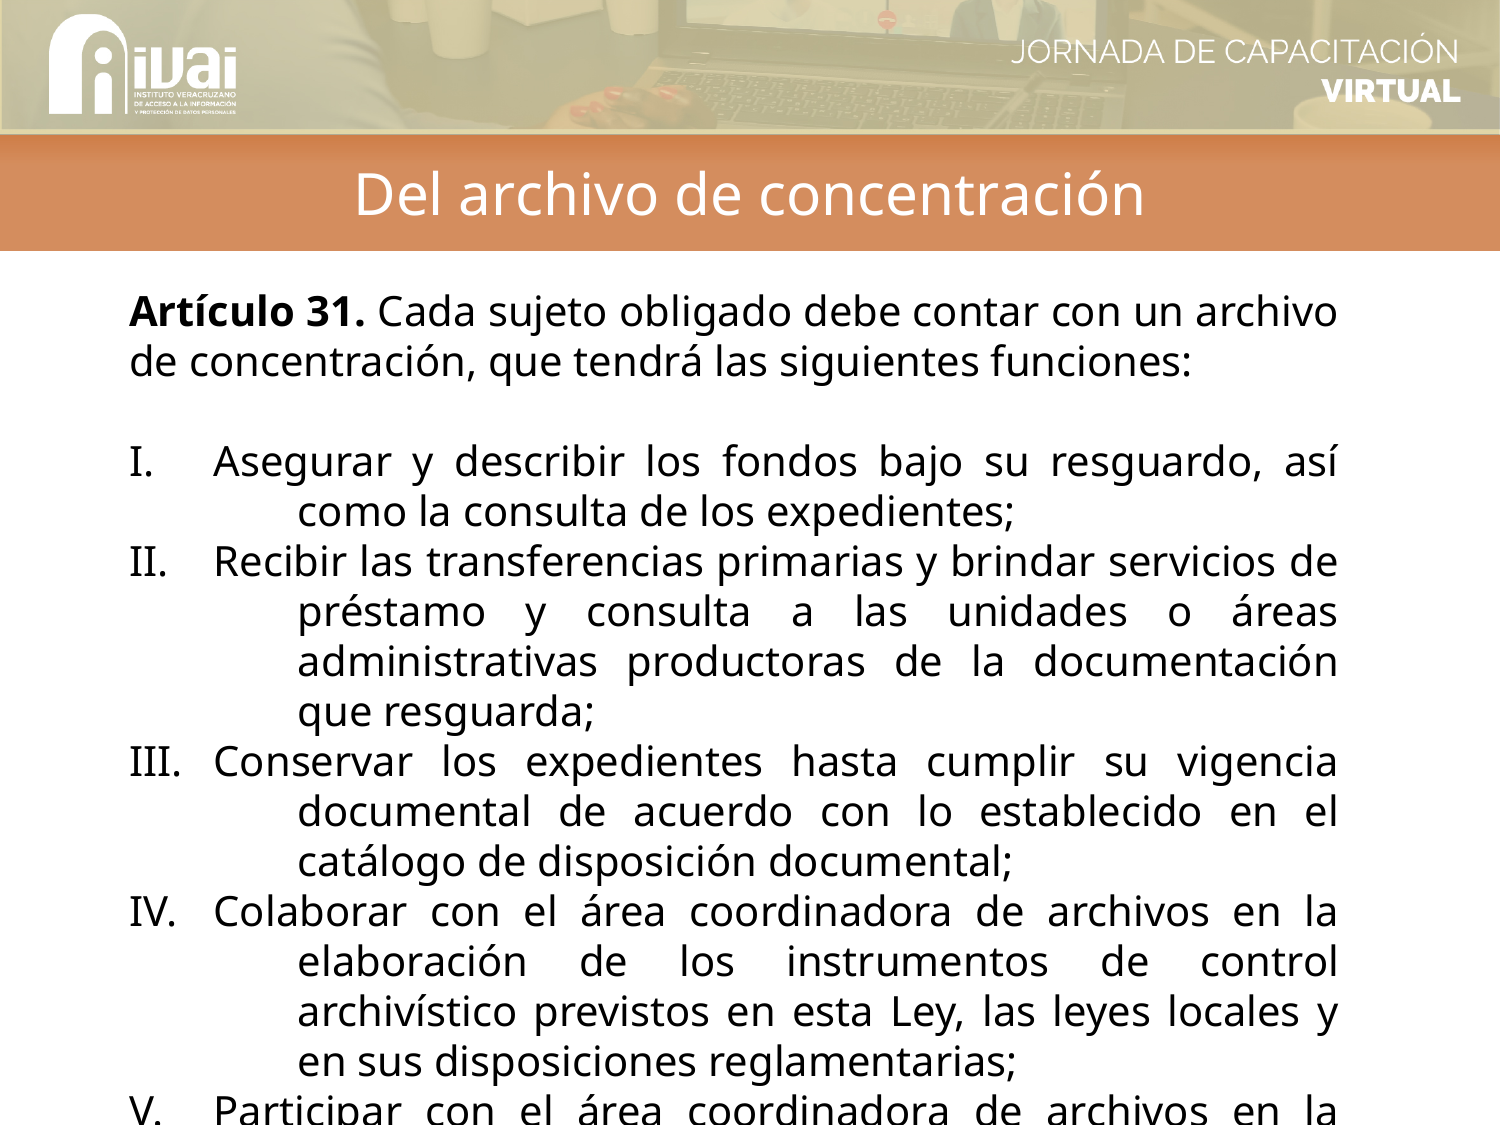

Del archivo de concentración
Artículo 31. Cada sujeto obligado debe contar con un archivo de concentración, que tendrá las siguientes funciones:
Asegurar y describir los fondos bajo su resguardo, así como la consulta de los expedientes;
Recibir las transferencias primarias y brindar servicios de préstamo y consulta a las unidades o áreas administrativas productoras de la documentación que resguarda;
Conservar los expedientes hasta cumplir su vigencia documental de acuerdo con lo establecido en el catálogo de disposición documental;
Colaborar con el área coordinadora de archivos en la elaboración de los instrumentos de control archivístico previstos en esta Ley, las leyes locales y en sus disposiciones reglamentarias;
Participar con el área coordinadora de archivos en la elaboración de los criterios de valoración documental y disposición documental;